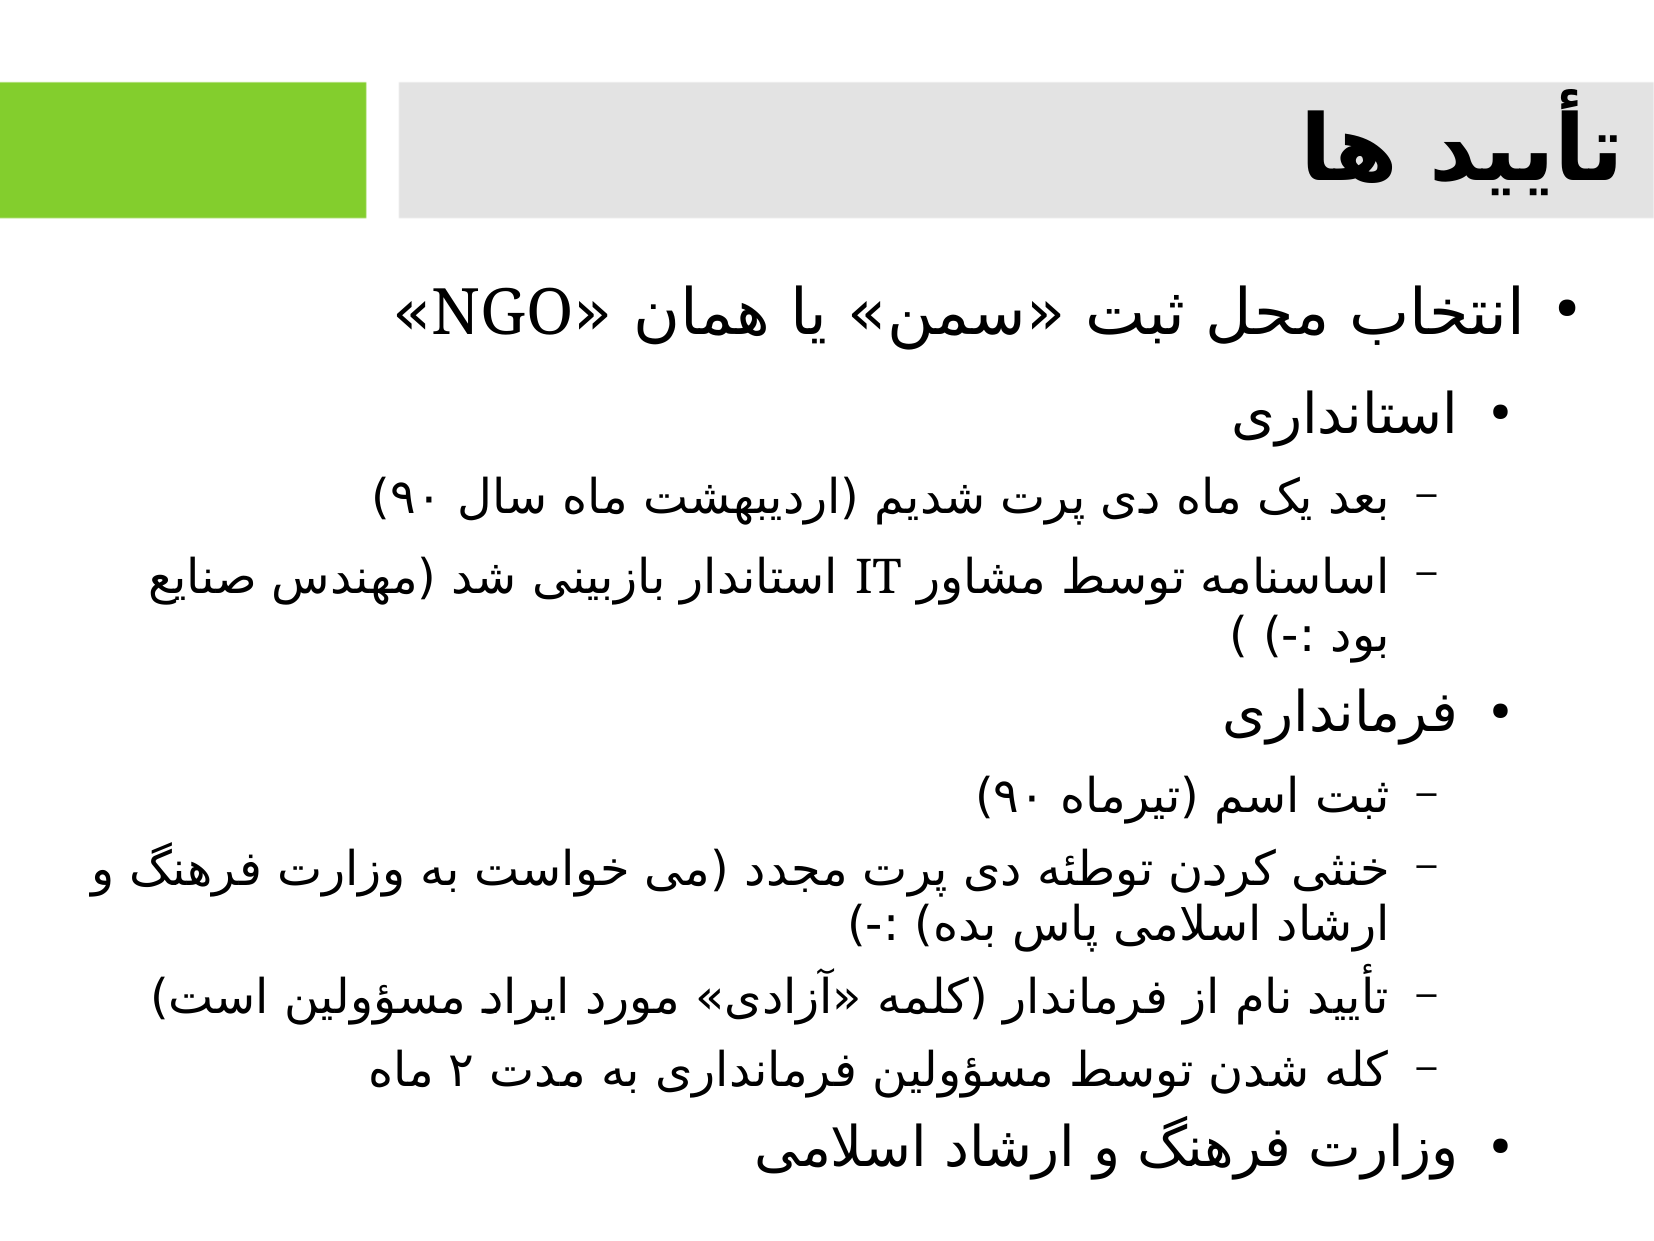

# تأیید ها
انتخاب محل ثبت «سمن» یا همان «NGO»
استانداری
بعد یک ماه دی پرت شدیم (اردیبهشت ماه سال ۹۰)
اساسنامه توسط مشاور IT استاندار بازبینی شد (مهندس صنایع بود :-) )
فرمانداری
ثبت اسم (تیرماه ۹۰)
خنثی کردن توطئه دی پرت مجدد (می خواست به وزارت فرهنگ و ارشاد اسلامی پاس بده) :-)
تأیید نام از فرماندار (کلمه «آزادی» مورد ایراد مسؤولین است)
کله شدن توسط مسؤولین فرمانداری به مدت ۲ ماه
وزارت فرهنگ و ارشاد اسلامی